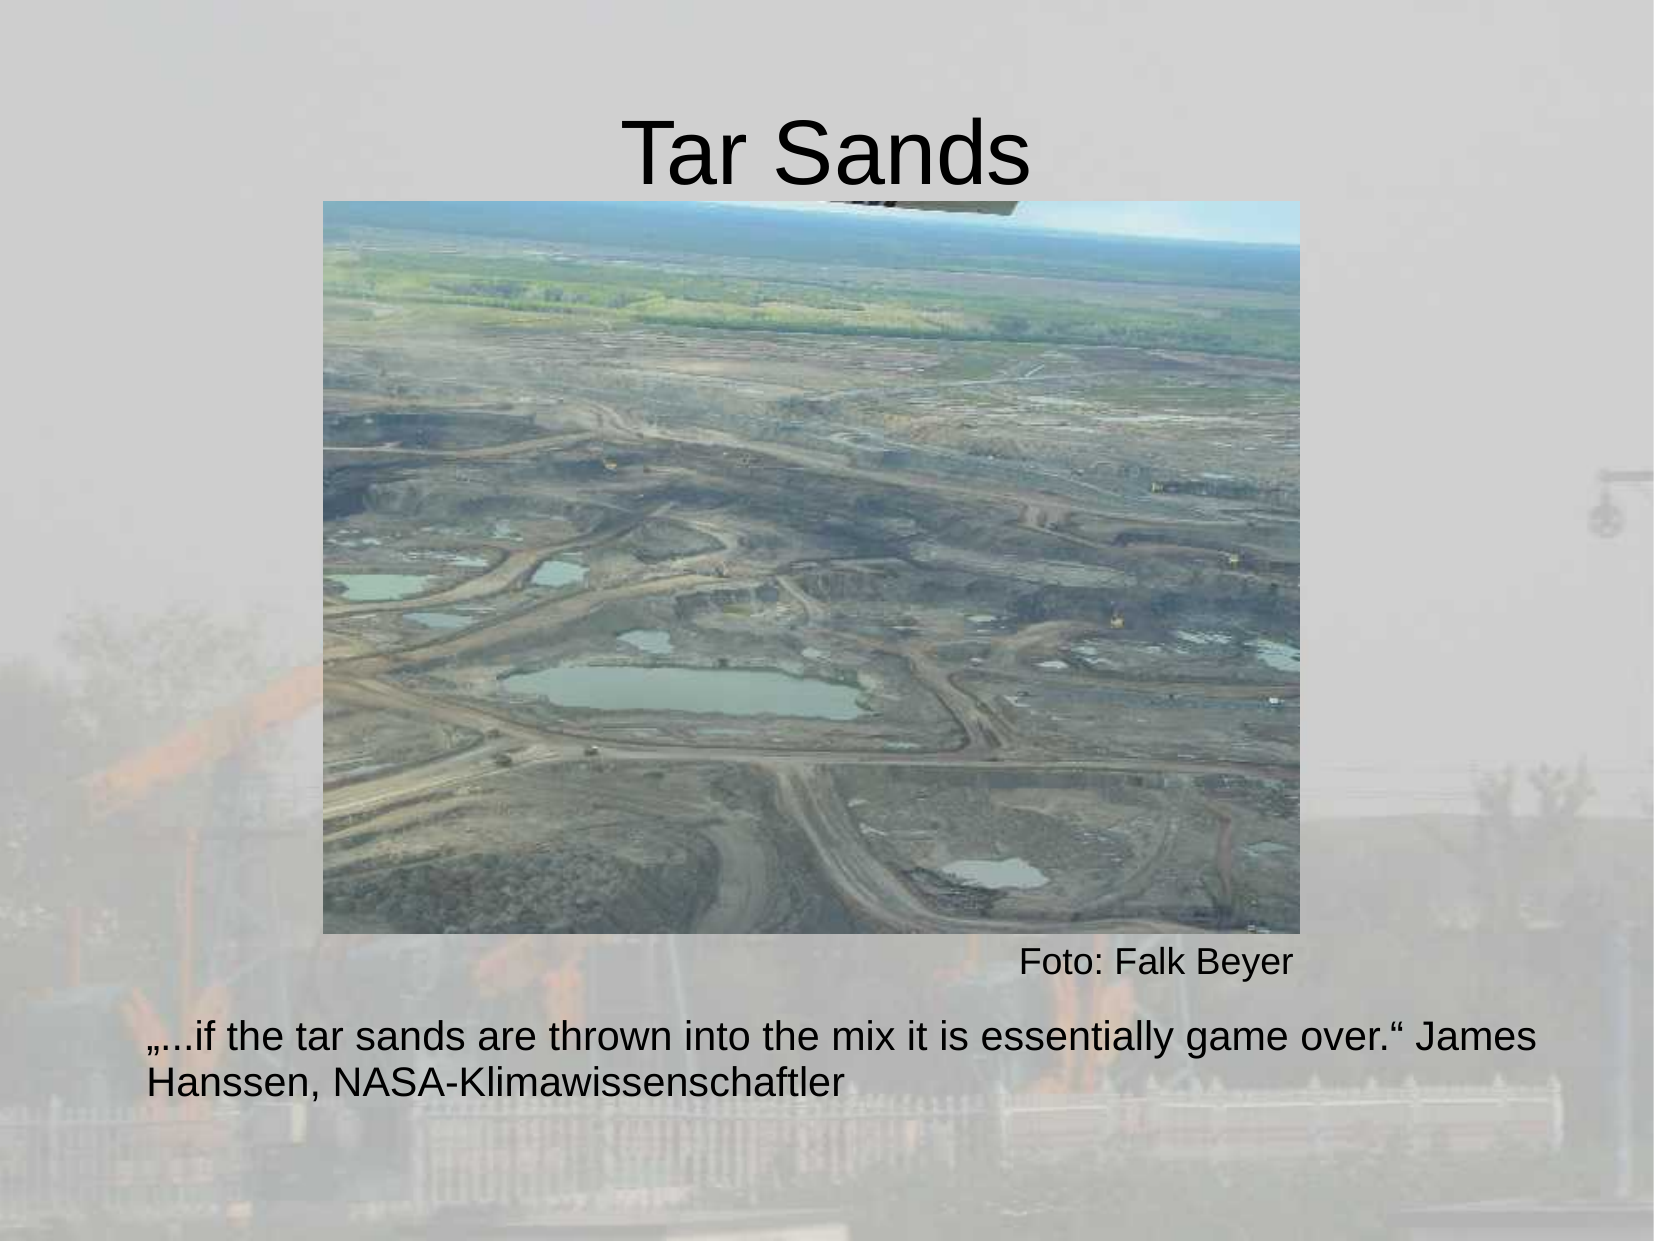

# Tar Sands
„...if the tar sands are thrown into the mix it is essentially game over.“ James Hanssen, NASA-Klimawissenschaftler
Foto: Falk Beyer